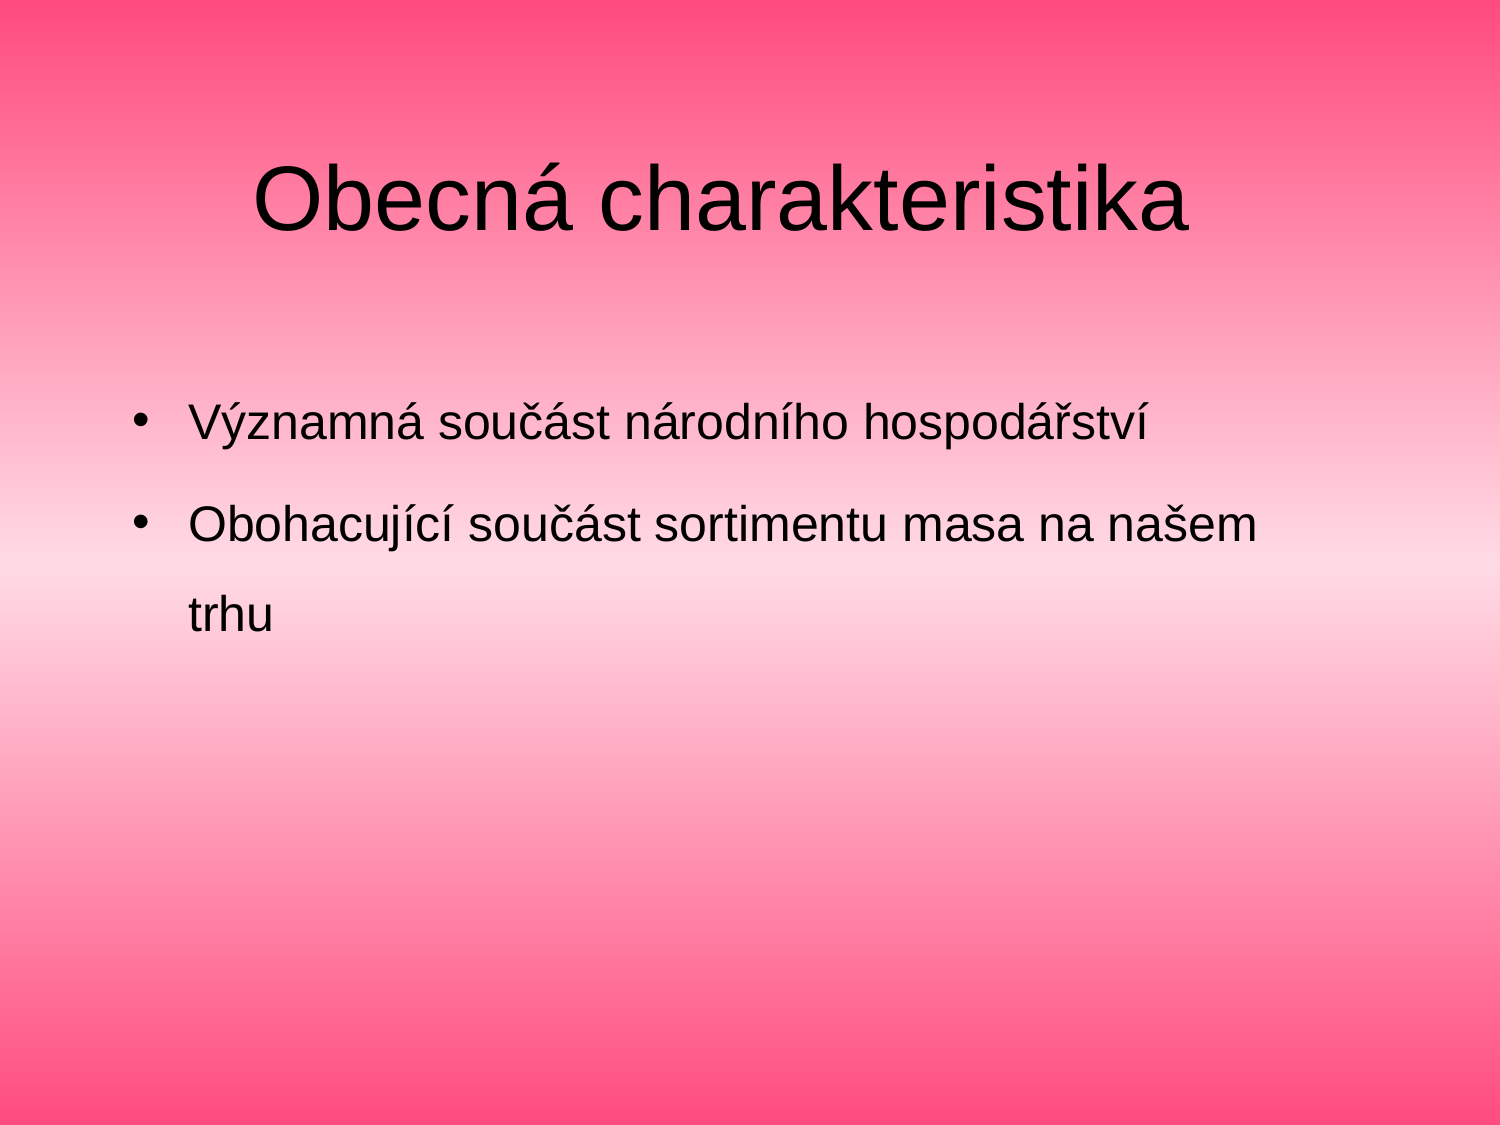

# Obecná charakteristika
Významná součást národního hospodářství
Obohacující součást sortimentu masa na našem trhu